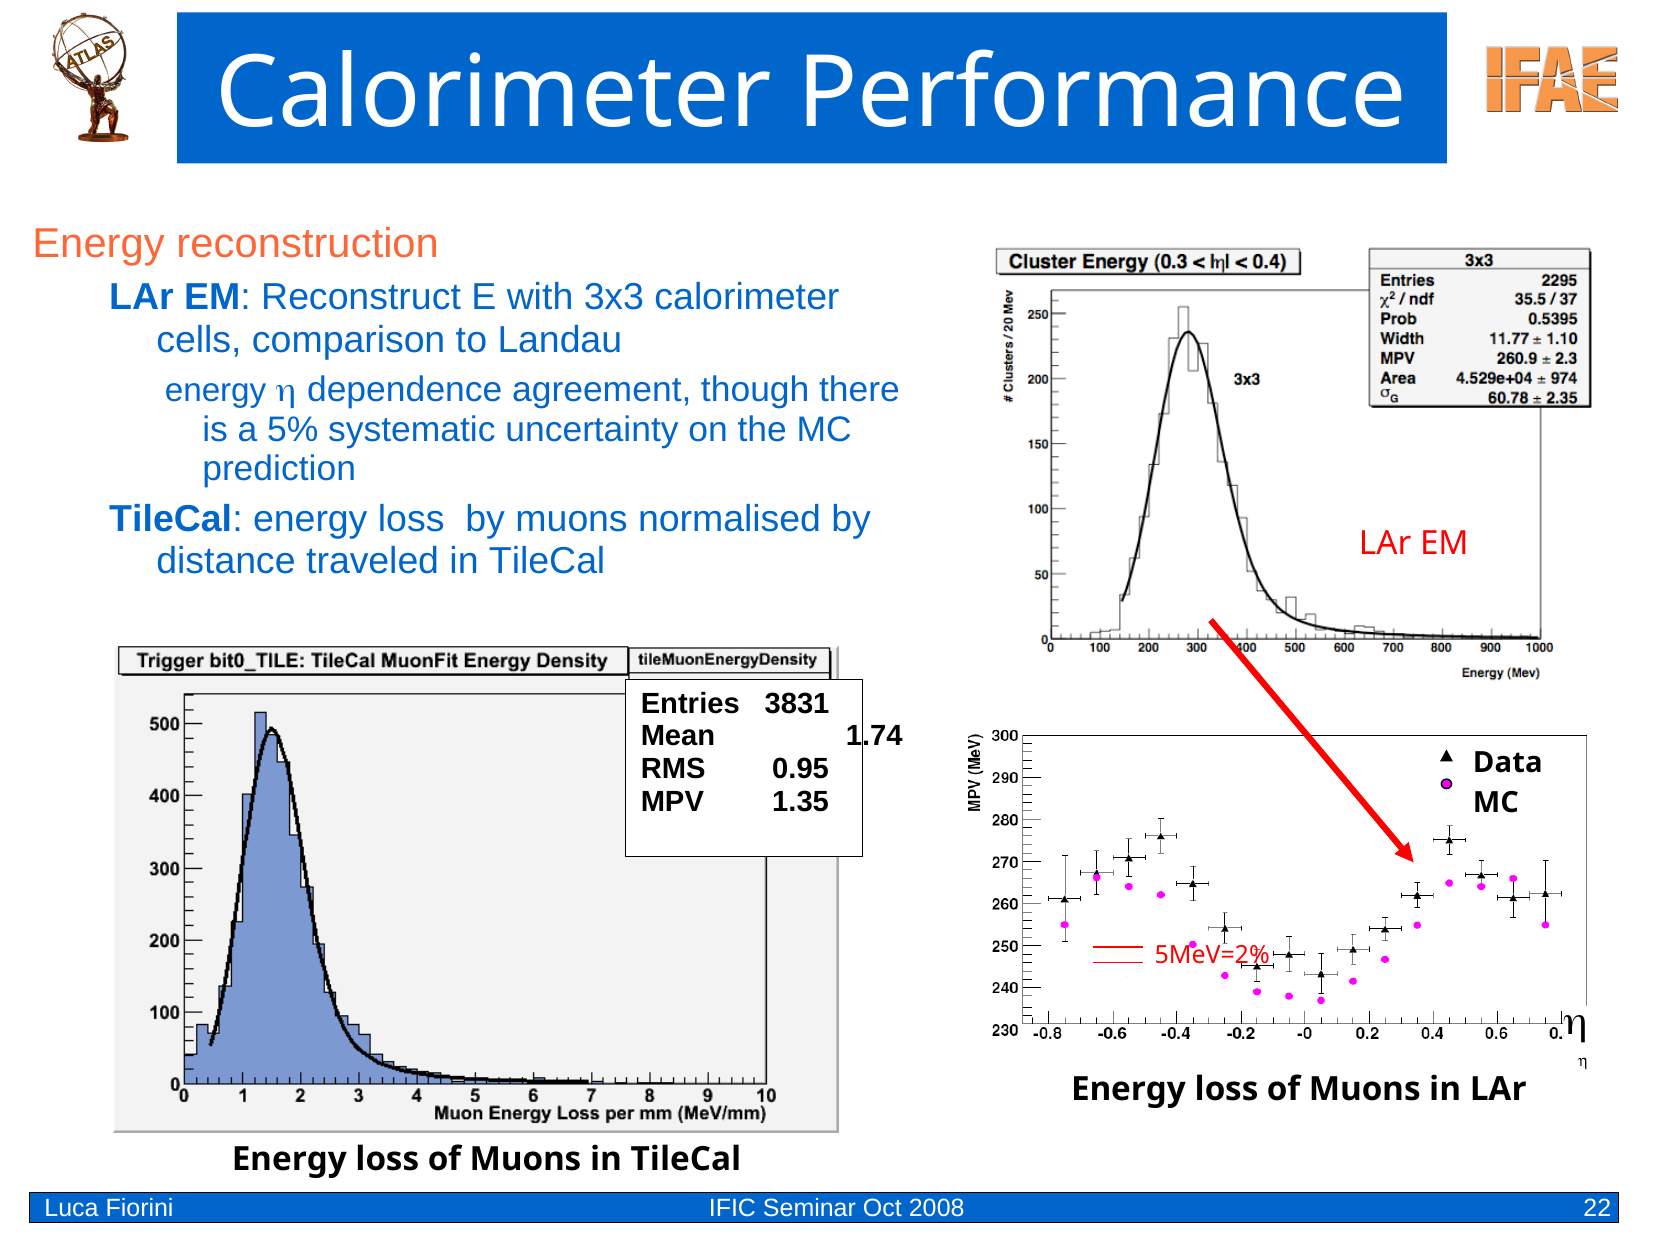

Calorimeter Performance
# Energy reconstruction
LAr EM: Reconstruct E with 3x3 calorimeter cells, comparison to Landau
energy  dependence agreement, though there is a 5% systematic uncertainty on the MC prediction
TileCal: energy loss by muons normalised by distance traveled in TileCal
LAr EM
Schema of the Laser Box
Entries 3831
Mean	 1.74
RMS	 0.95
MPV	 1.35
Data
MC
5MeV=2%

Energy loss of Muons in LAr
Energy loss of Muons in TileCal
Luca Fiorini								IFIC Seminar Oct 2008								 22